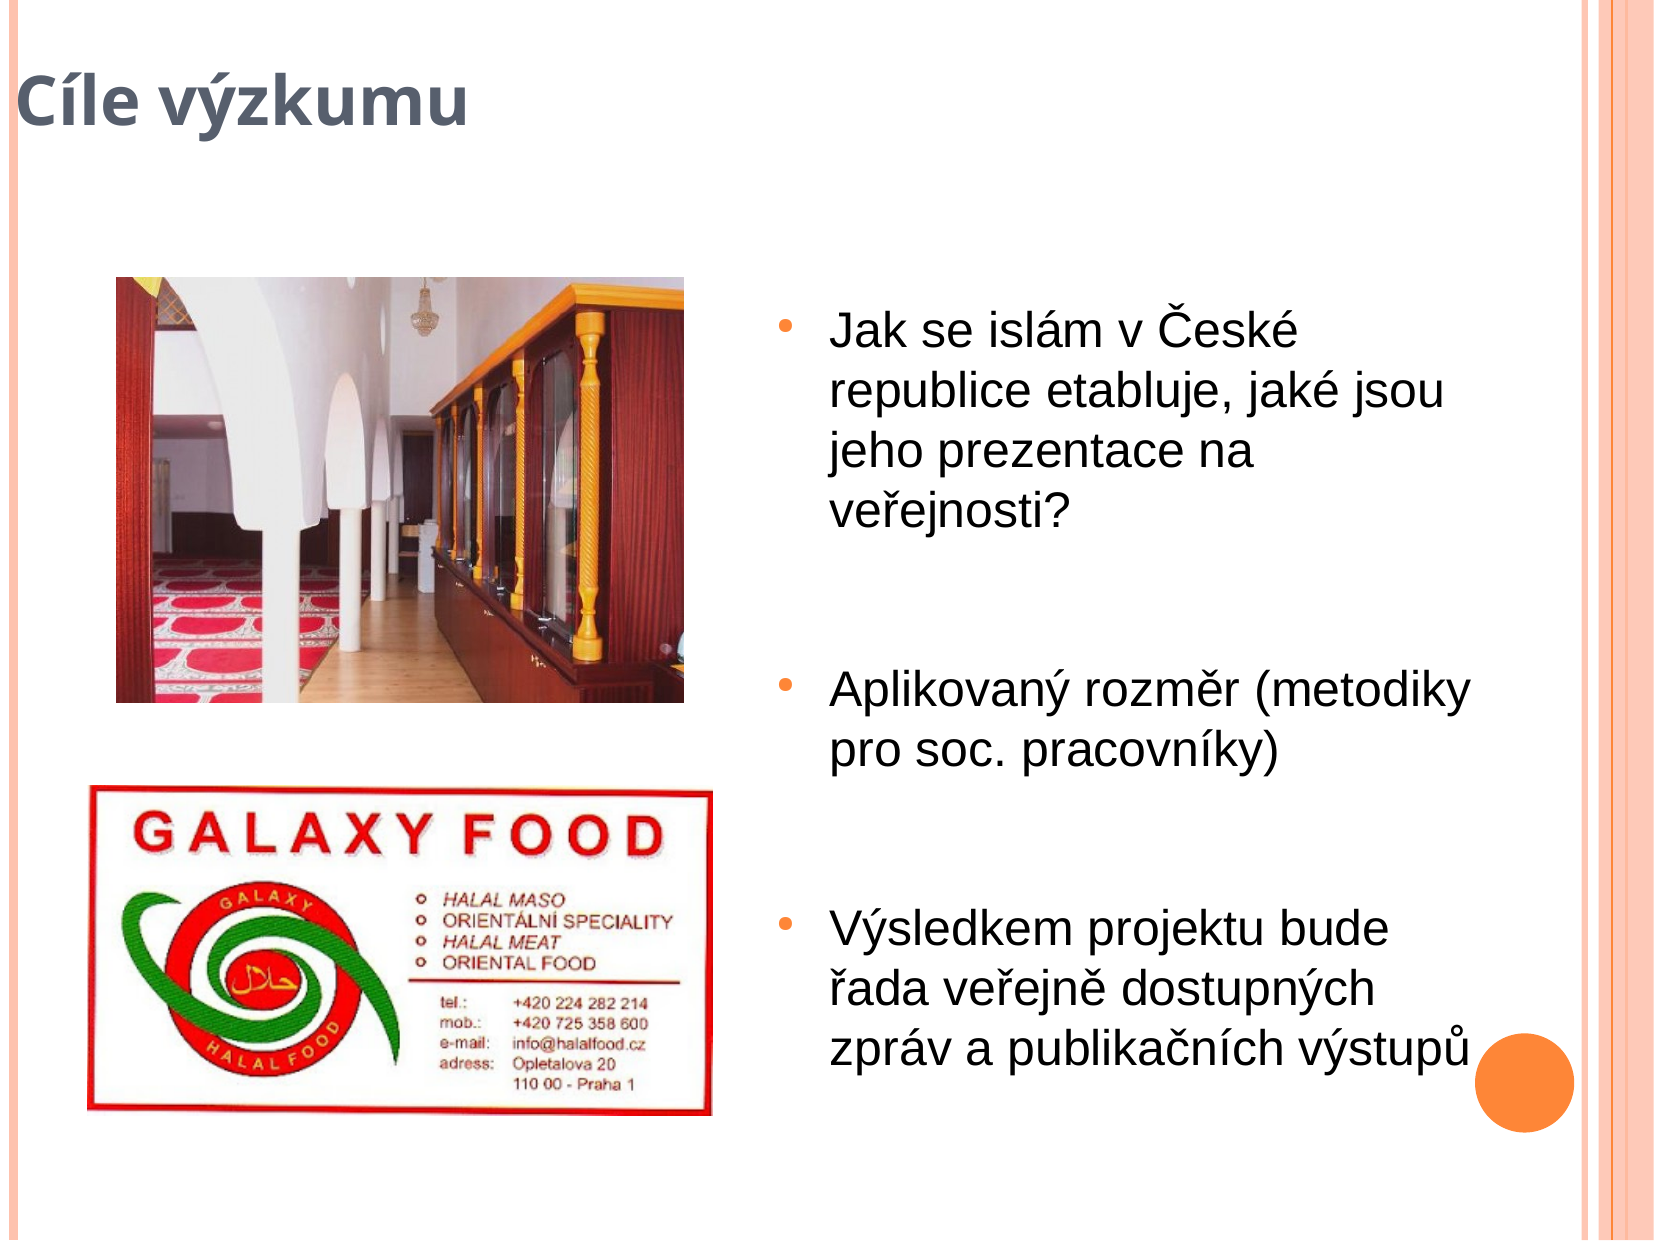

# Cíle výzkumu
Jak se islám v České republice etabluje, jaké jsou jeho prezentace na veřejnosti?
Aplikovaný rozměr (metodiky pro soc. pracovníky)
Výsledkem projektu bude řada veřejně dostupných zpráv a publikačních výstupů